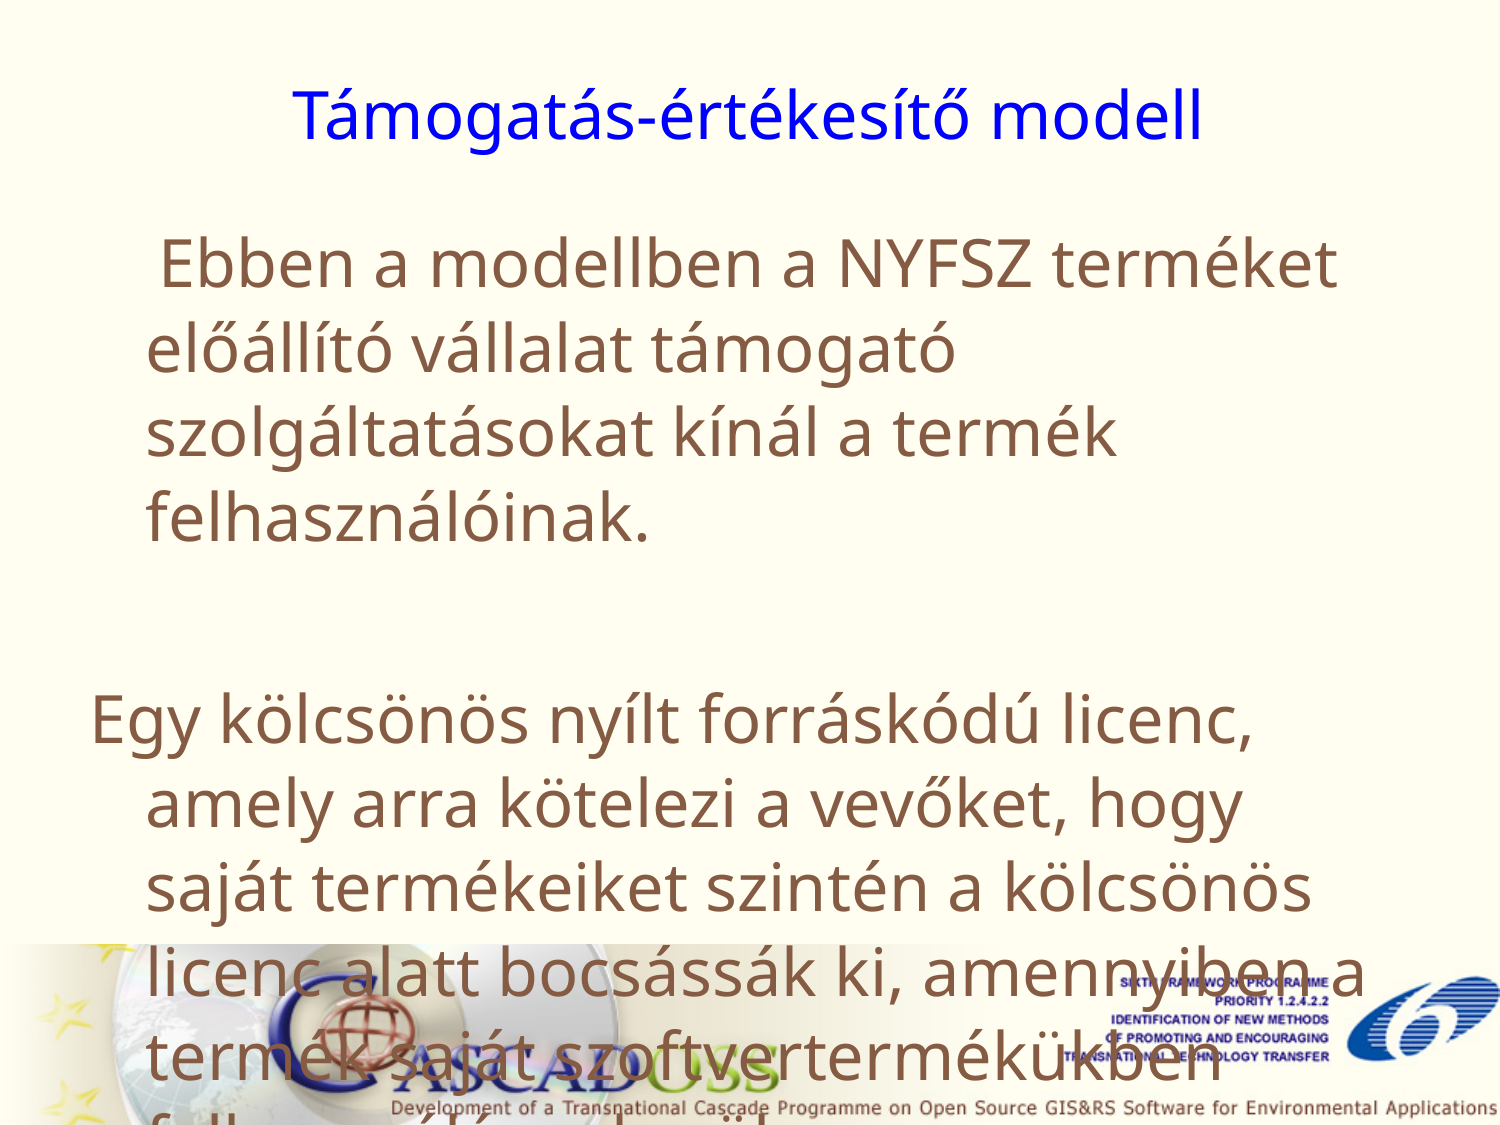

# Támogatás-értékesítő modell
 Ebben a modellben a NYFSZ terméket előállító vállalat támogató szolgáltatásokat kínál a termék felhasználóinak.
Egy kölcsönös nyílt forráskódú licenc, amely arra kötelezi a vevőket, hogy saját termékeiket szintén a kölcsönös licenc alatt bocsássák ki, amennyiben a termék saját szoftvertermékükben felhasználásra kerül.
Egy üzleti licenc, amely felszabadítja a felhasználót azon kötelezettség alól, hogy kölcsönös licenc alatt bocsássa ki termékét.
 A vevő vagy vállalja a viszonosságot azzal, hogy hozzájárul a köztulajdonban lévő szoftverhez, vagy fizet a fejlesztőnek.
Pl. Alfresco (Tartalom menedzsment rendszerek)